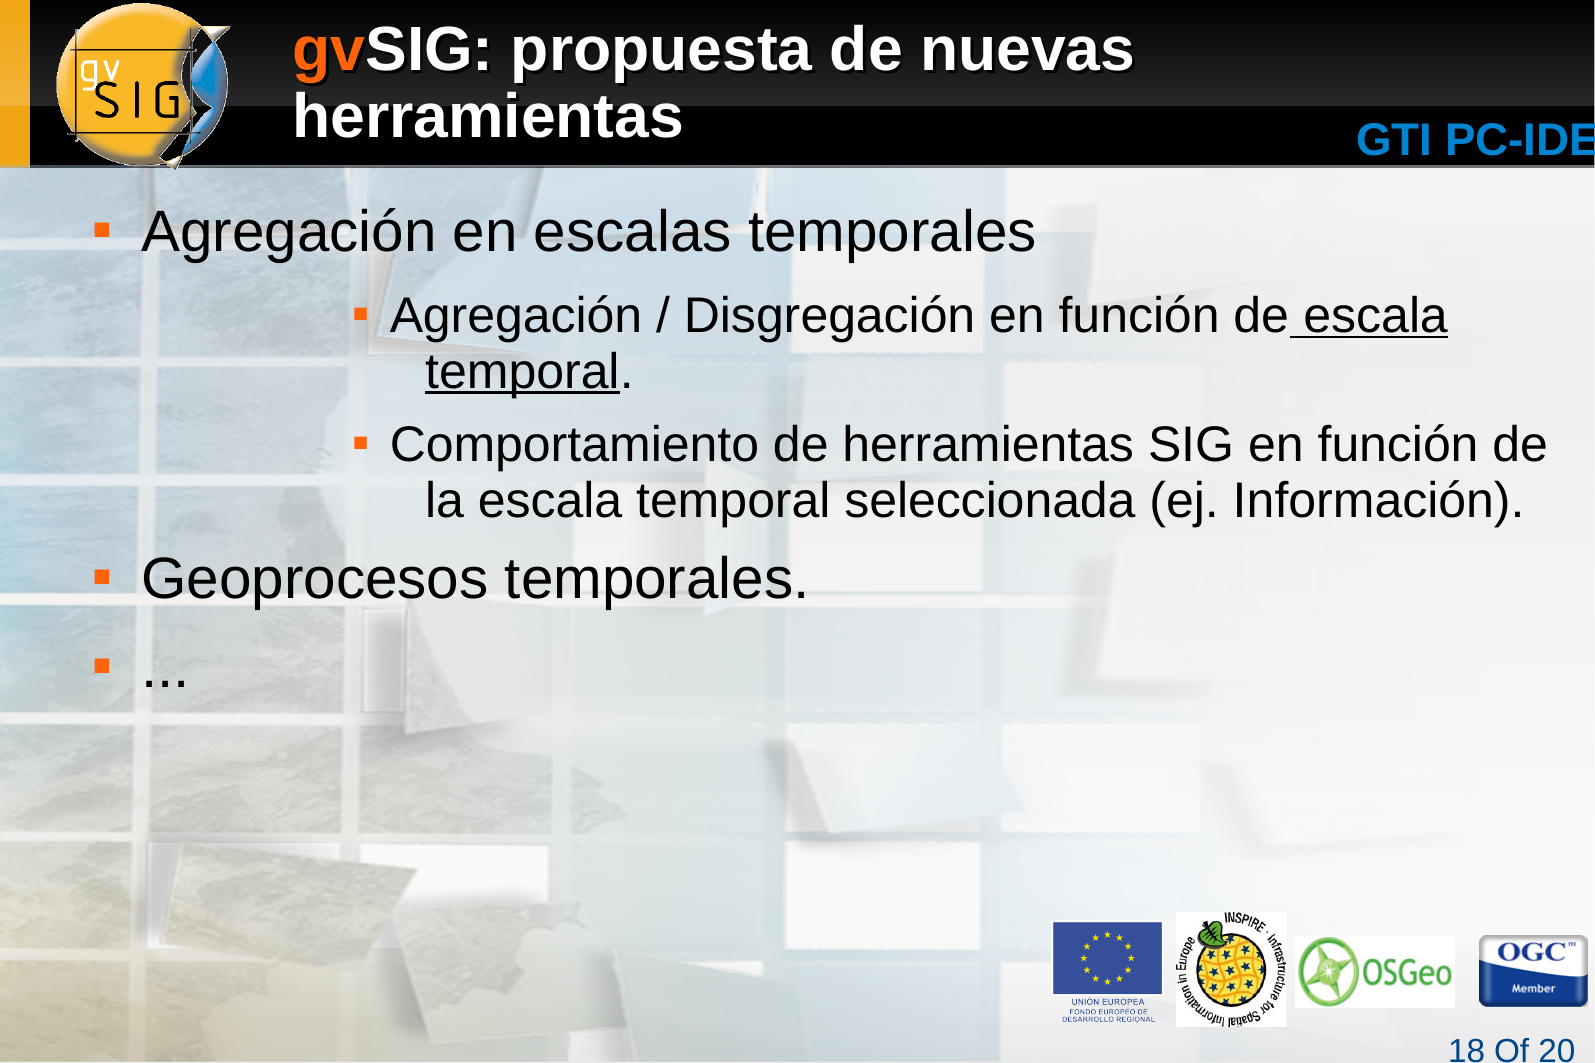

gvSIG: propuesta de nuevas herramientas
# Agregación en escalas temporales
Agregación / Disgregación en función de escala temporal.
Comportamiento de herramientas SIG en función de la escala temporal seleccionada (ej. Información).
Geoprocesos temporales.
...